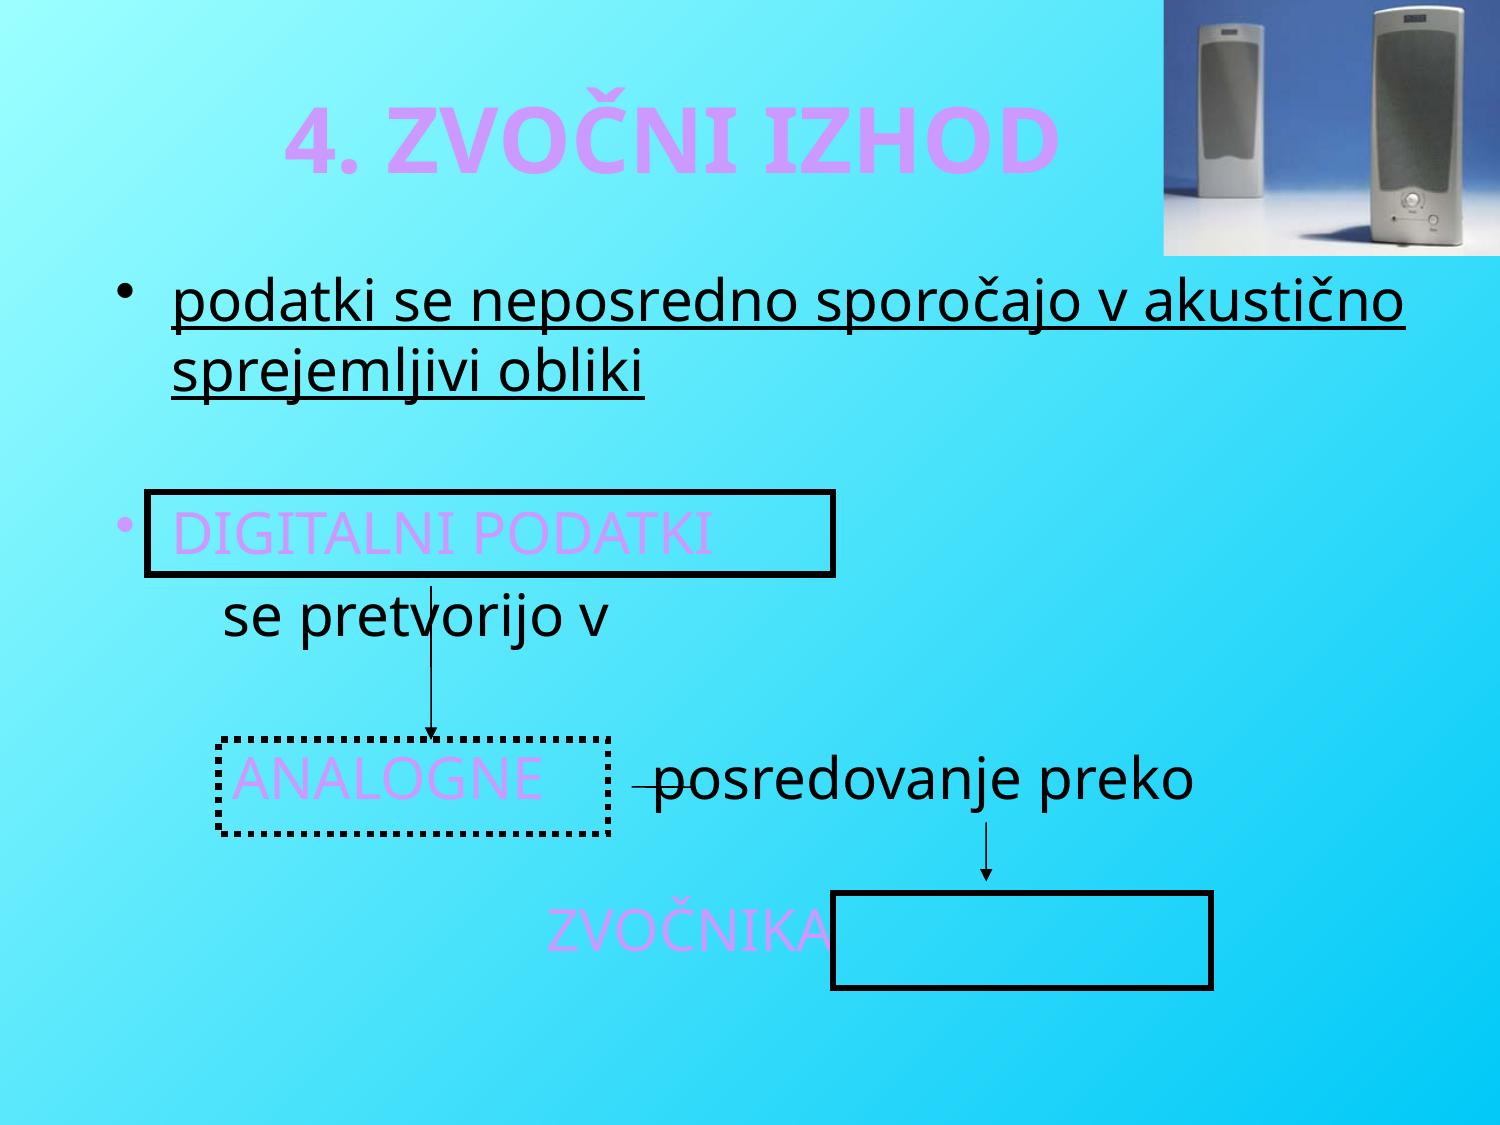

# 4. ZVOČNI IZHOD
podatki se neposredno sporočajo v akustično sprejemljivi obliki
DIGITALNI PODATKI
 se pretvorijo v
	 ANALOGNE posredovanje preko
						ZVOČNIKA